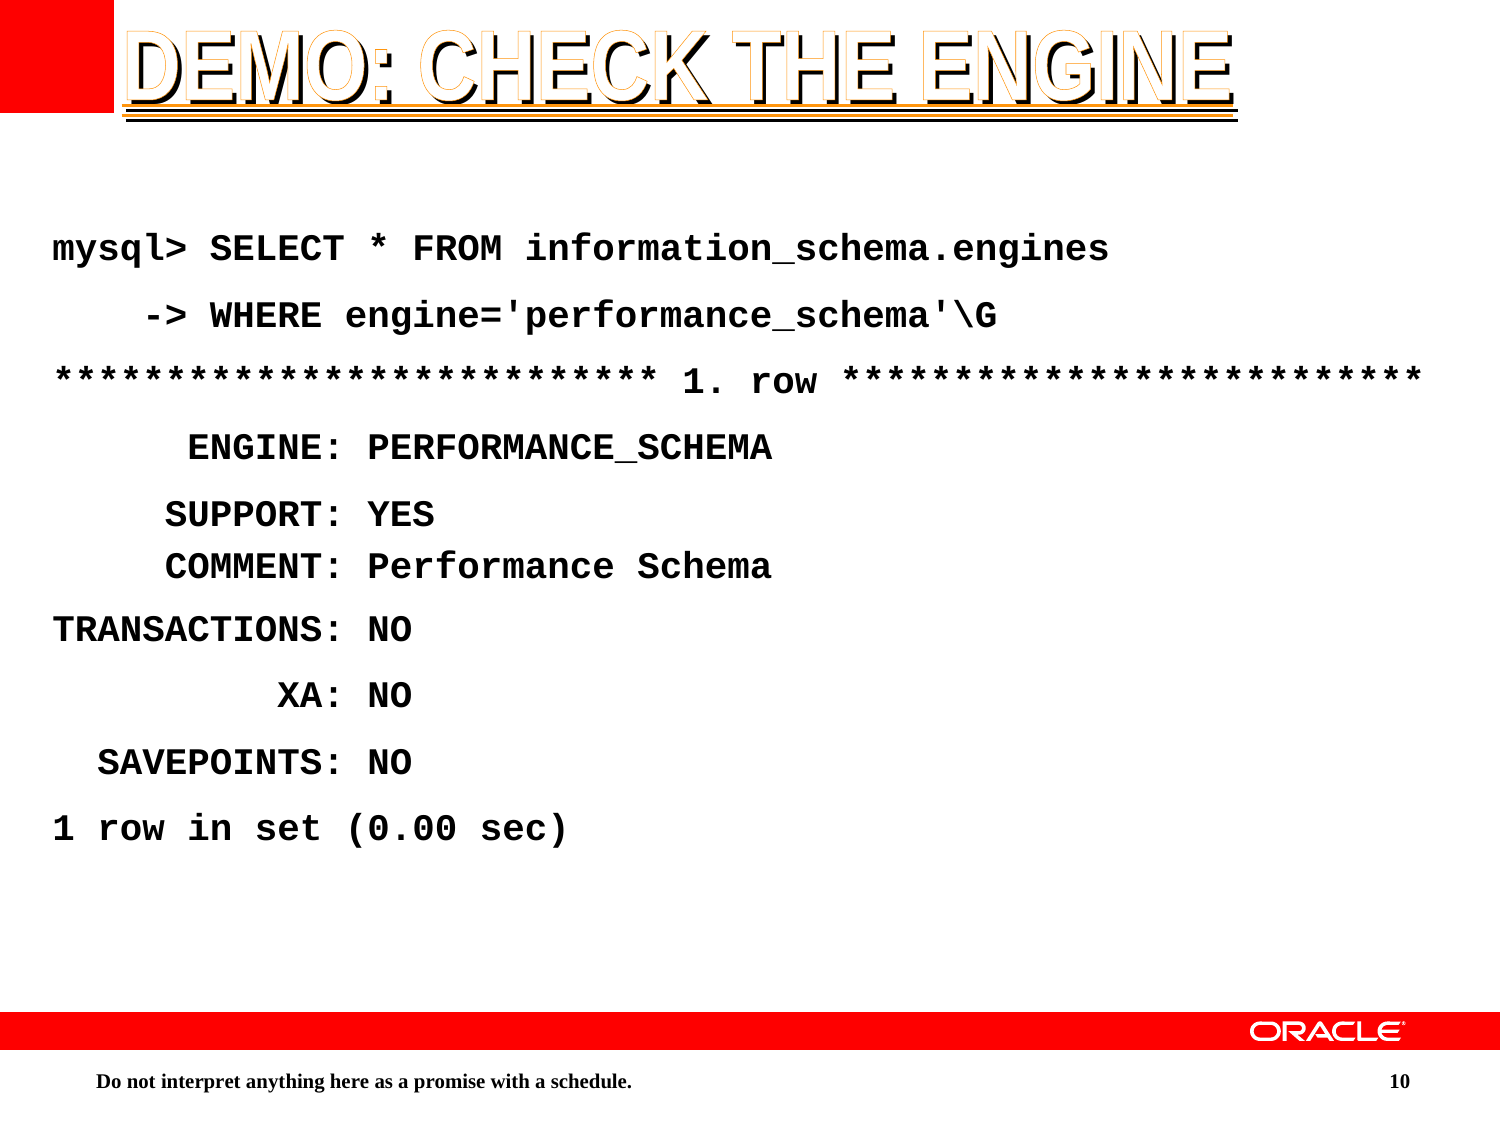

DEMO: CHECK THE ENGINE
mysql> SELECT * FROM information_schema.engines
 -> WHERE engine='performance_schema'\G
*************************** 1. row **************************
 ENGINE: PERFORMANCE_SCHEMA
 SUPPORT: YES
 COMMENT: Performance Schema
TRANSACTIONS: NO
 XA: NO
 SAVEPOINTS: NO
1 row in set (0.00 sec)